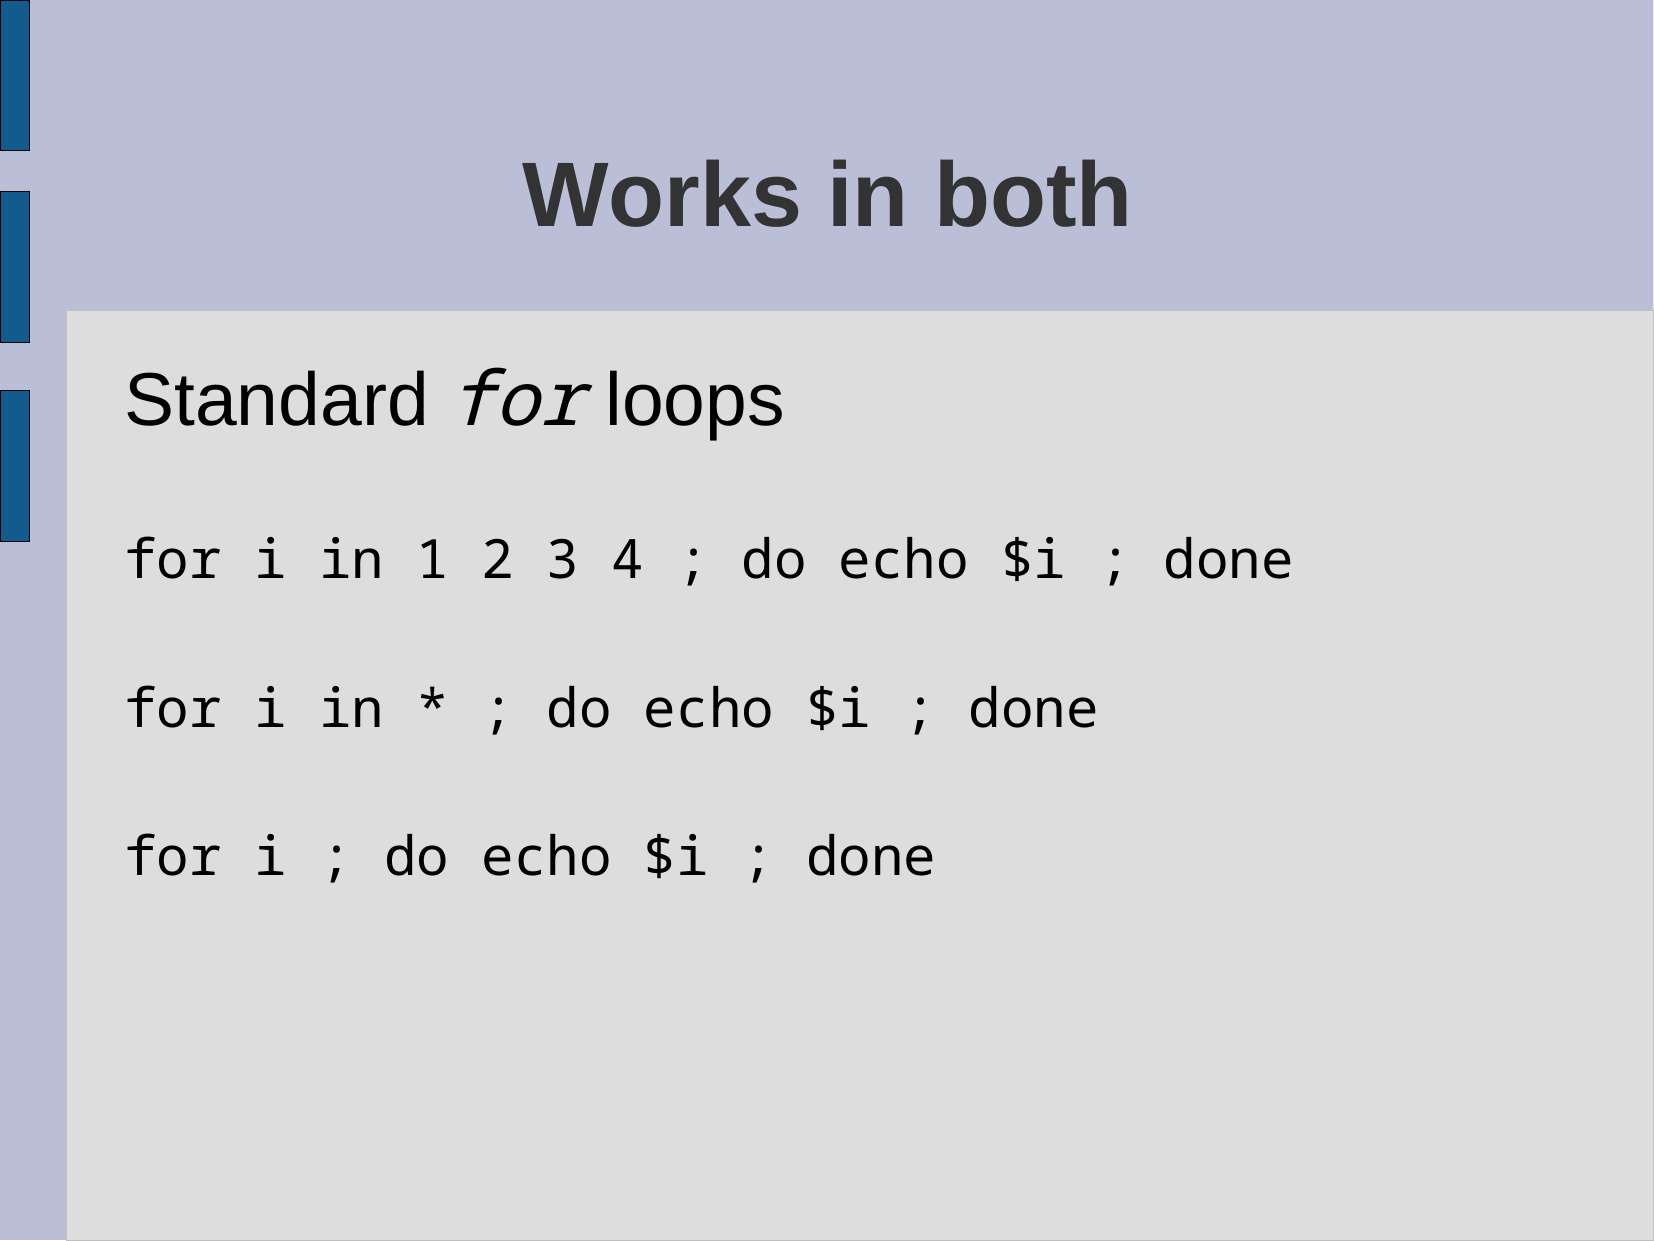

# Works in both
Standard for loops
for i in 1 2 3 4 ; do echo $i ; done
for i in * ; do echo $i ; done
for i ; do echo $i ; done